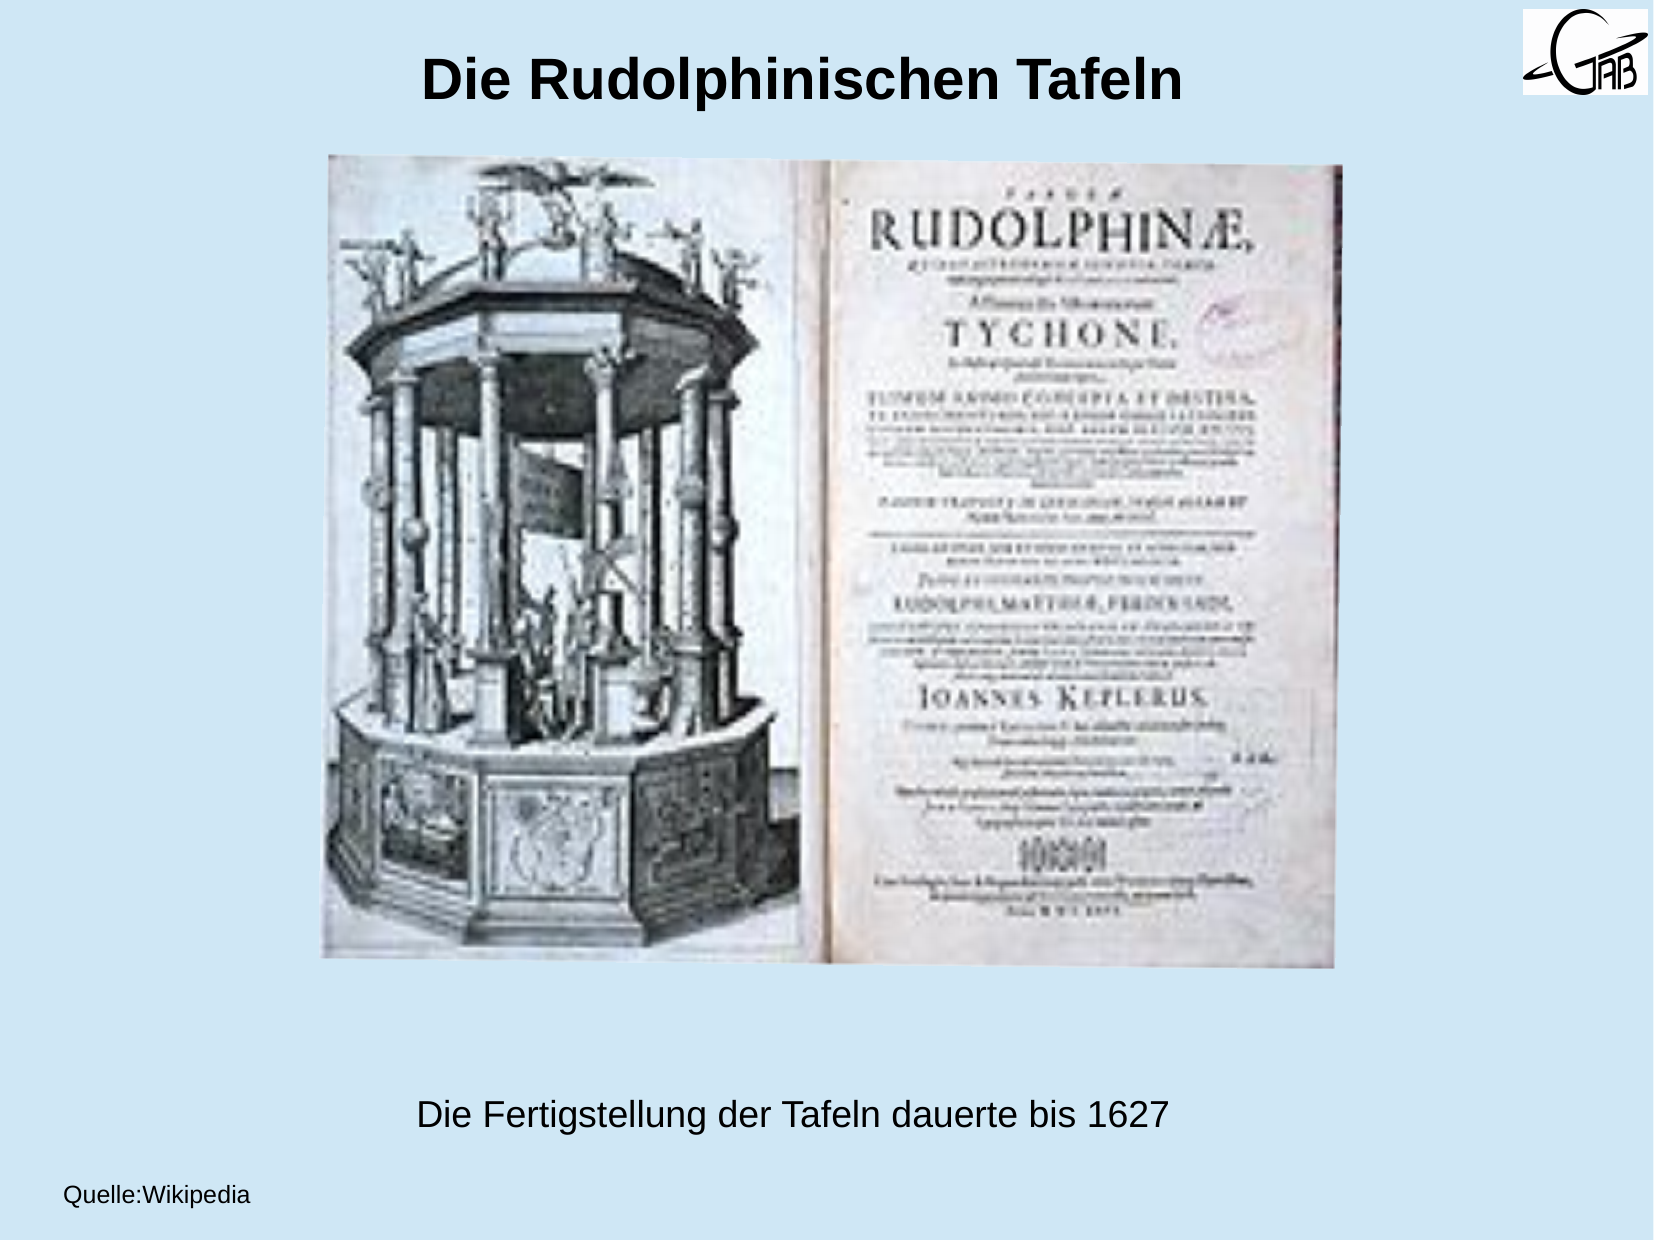

# Die Rudolphinischen Tafeln
Die Fertigstellung der Tafeln dauerte bis 1627
Quelle:Wikipedia